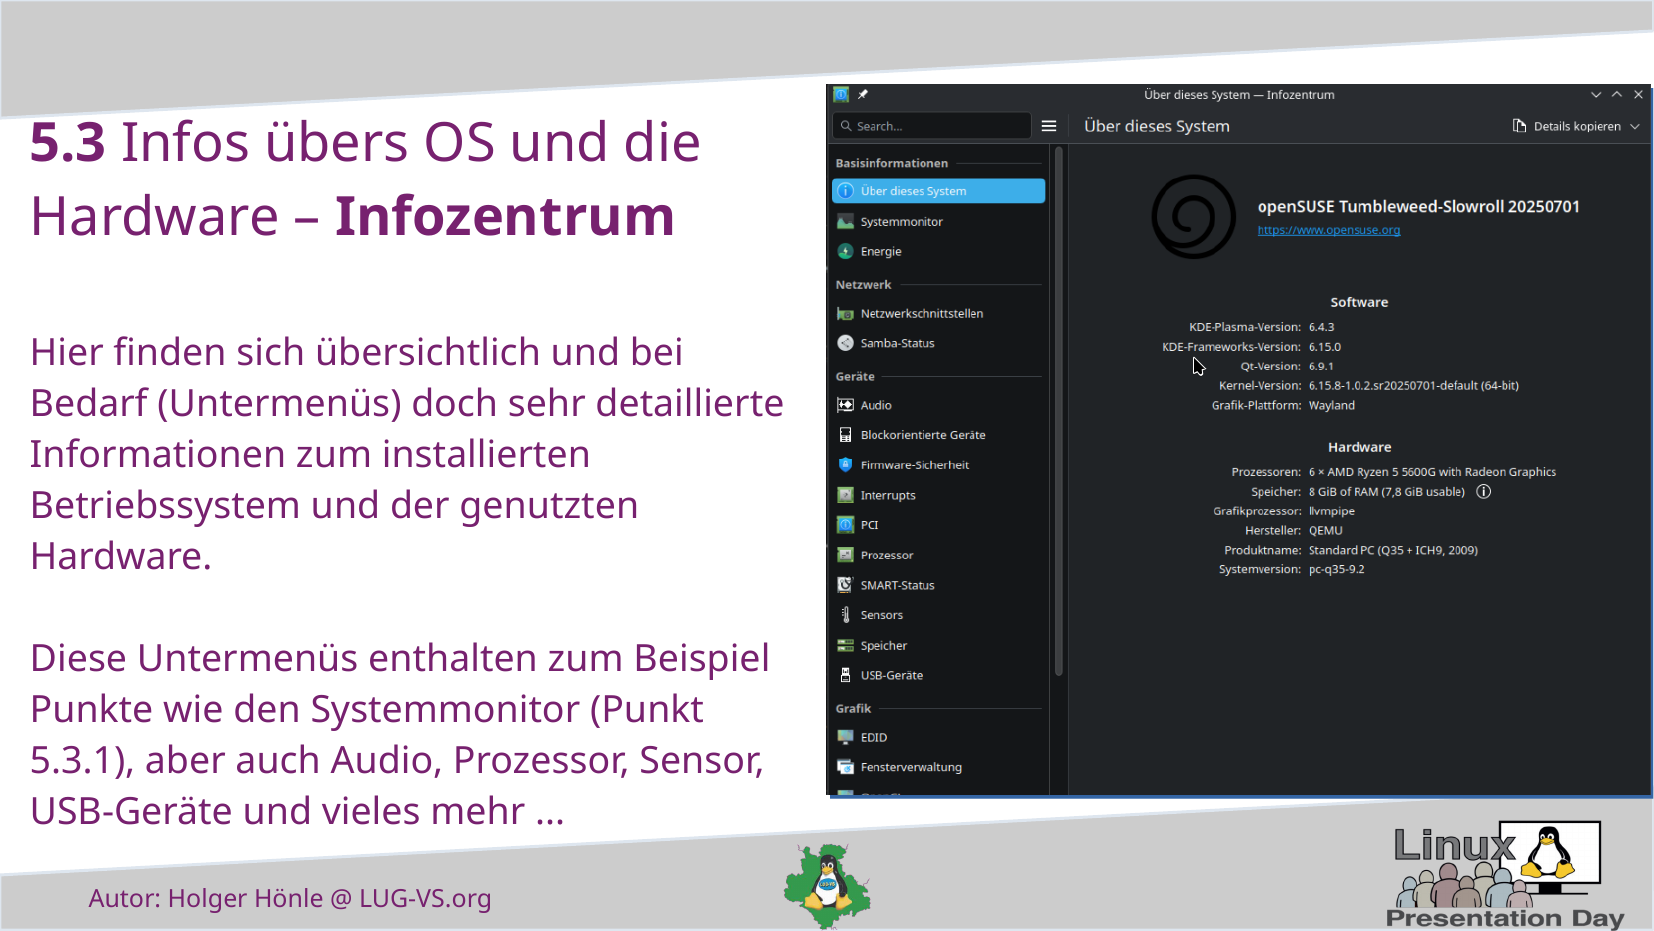

# 5.3 Infos übers OS und die Hardware – Infozentrum
Hier finden sich übersichtlich und bei Bedarf (Untermenüs) doch sehr detaillierte Informationen zum installierten Betriebssystem und der genutzten Hardware.
Diese Untermenüs enthalten zum Beispiel Punkte wie den Systemmonitor (Punkt 5.3.1), aber auch Audio, Prozessor, Sensor, USB-Geräte und vieles mehr ...
Autor: Holger Hönle @ LUG-VS.org